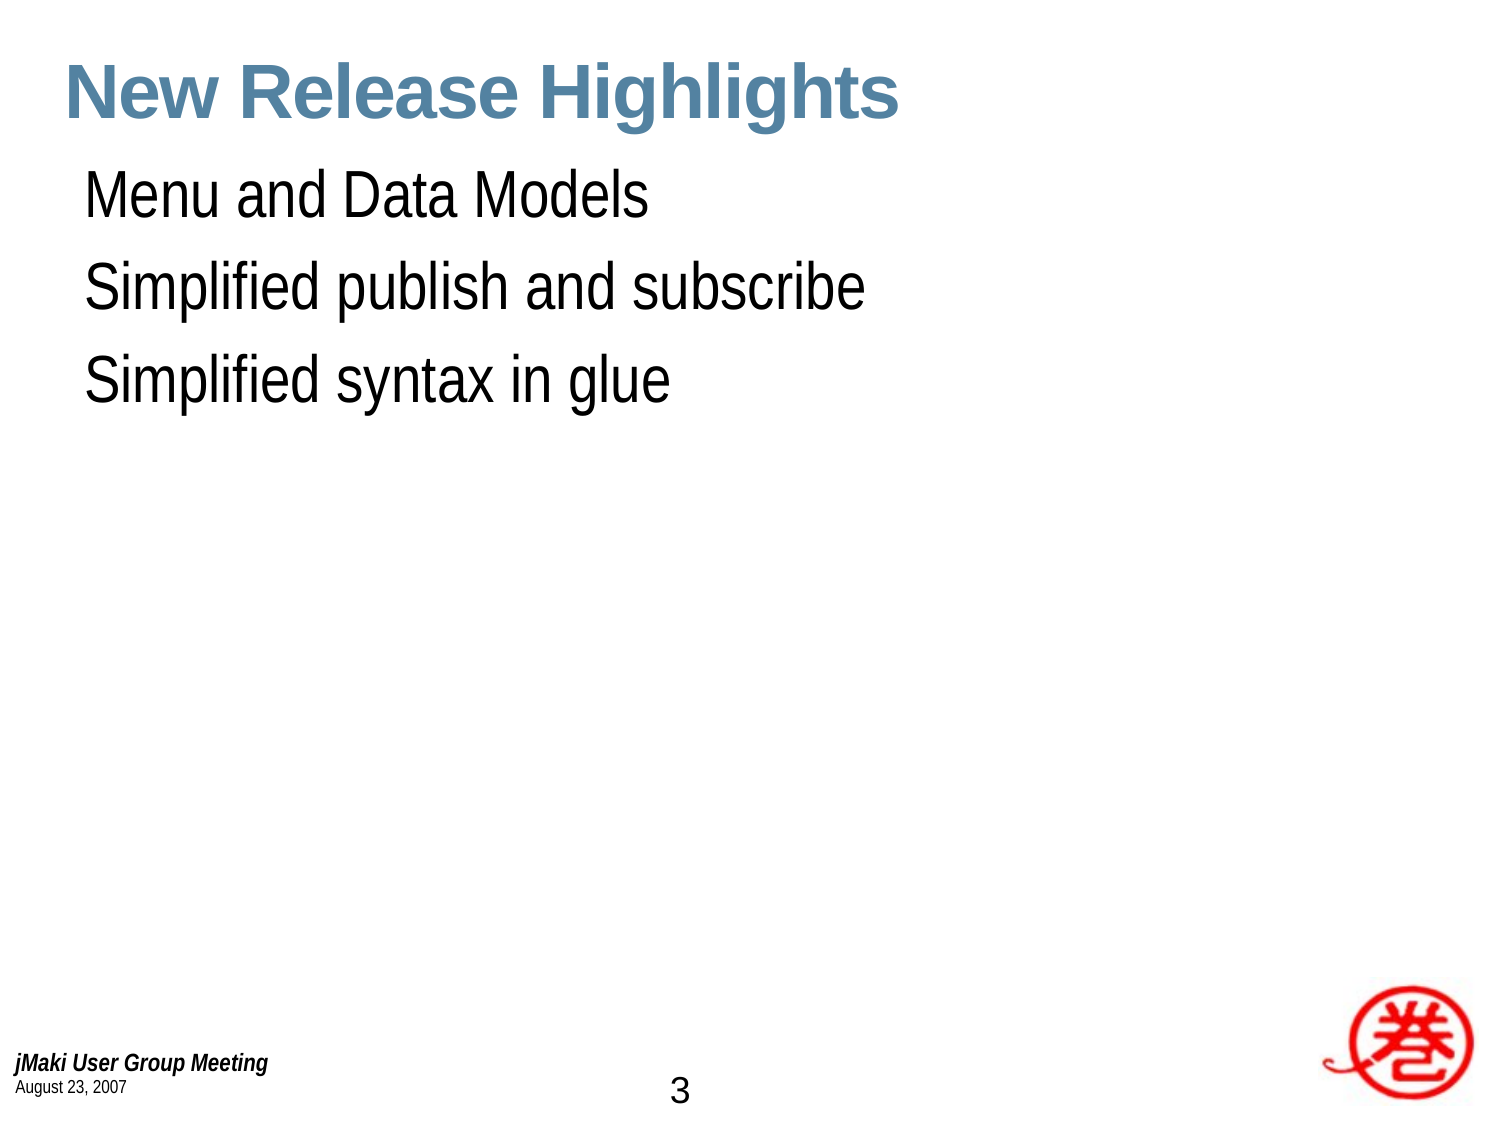

# New Release Highlights
Menu and Data Models
Simplified publish and subscribe
Simplified syntax in glue